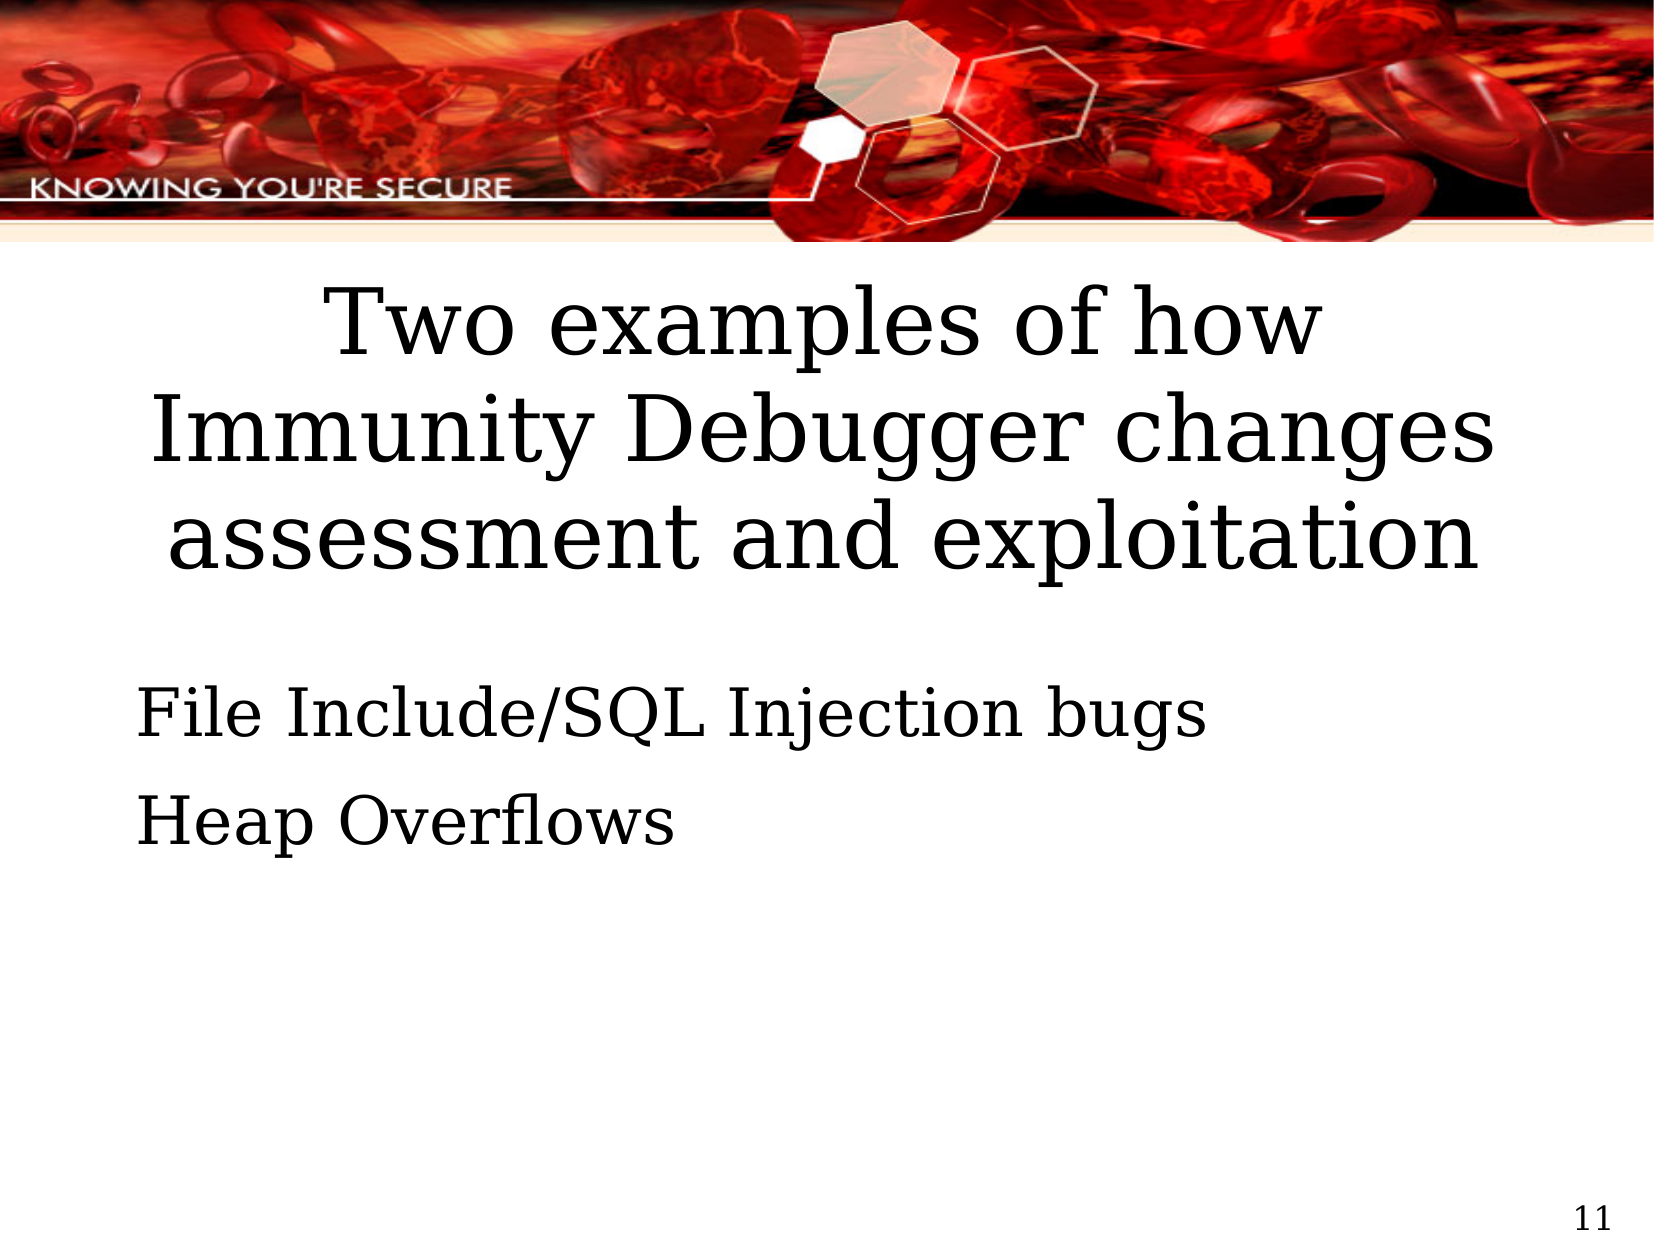

# Two examples of how Immunity Debugger changes assessment and exploitation
File Include/SQL Injection bugs
Heap Overflows